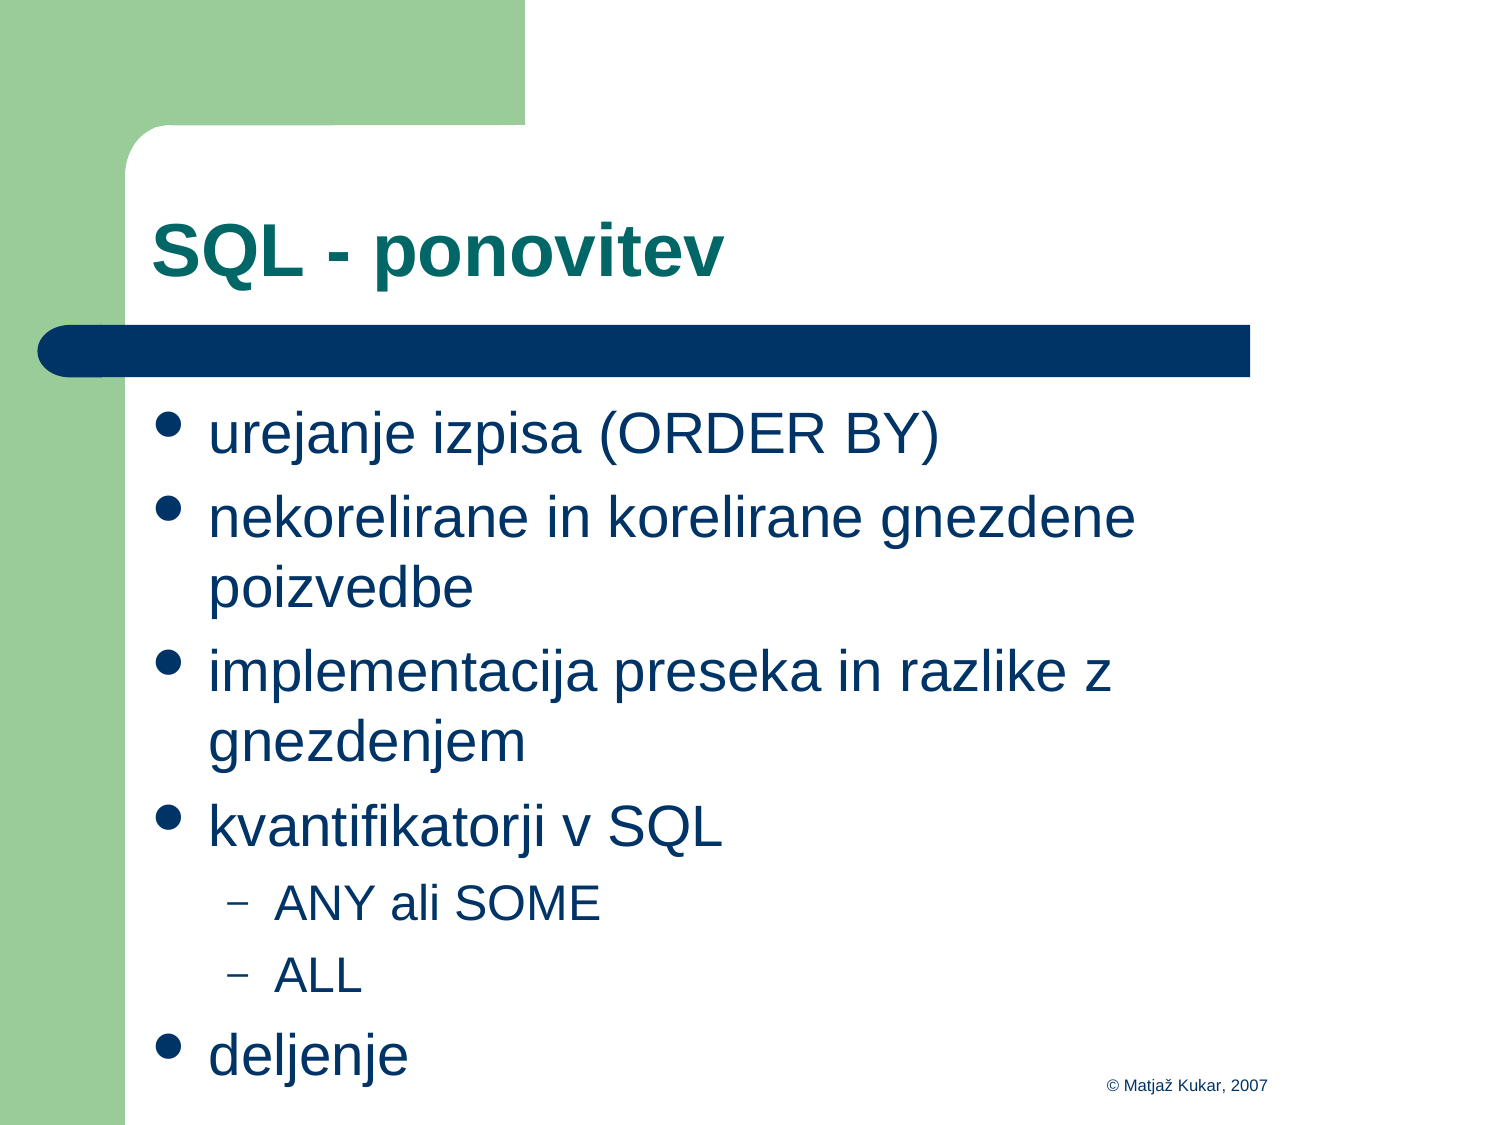

# SQL - ponovitev
urejanje izpisa (ORDER BY)
nekorelirane in korelirane gnezdene poizvedbe
implementacija preseka in razlike z gnezdenjem
kvantifikatorji v SQL
ANY ali SOME
ALL
deljenje
© Matjaž Kukar, 2007